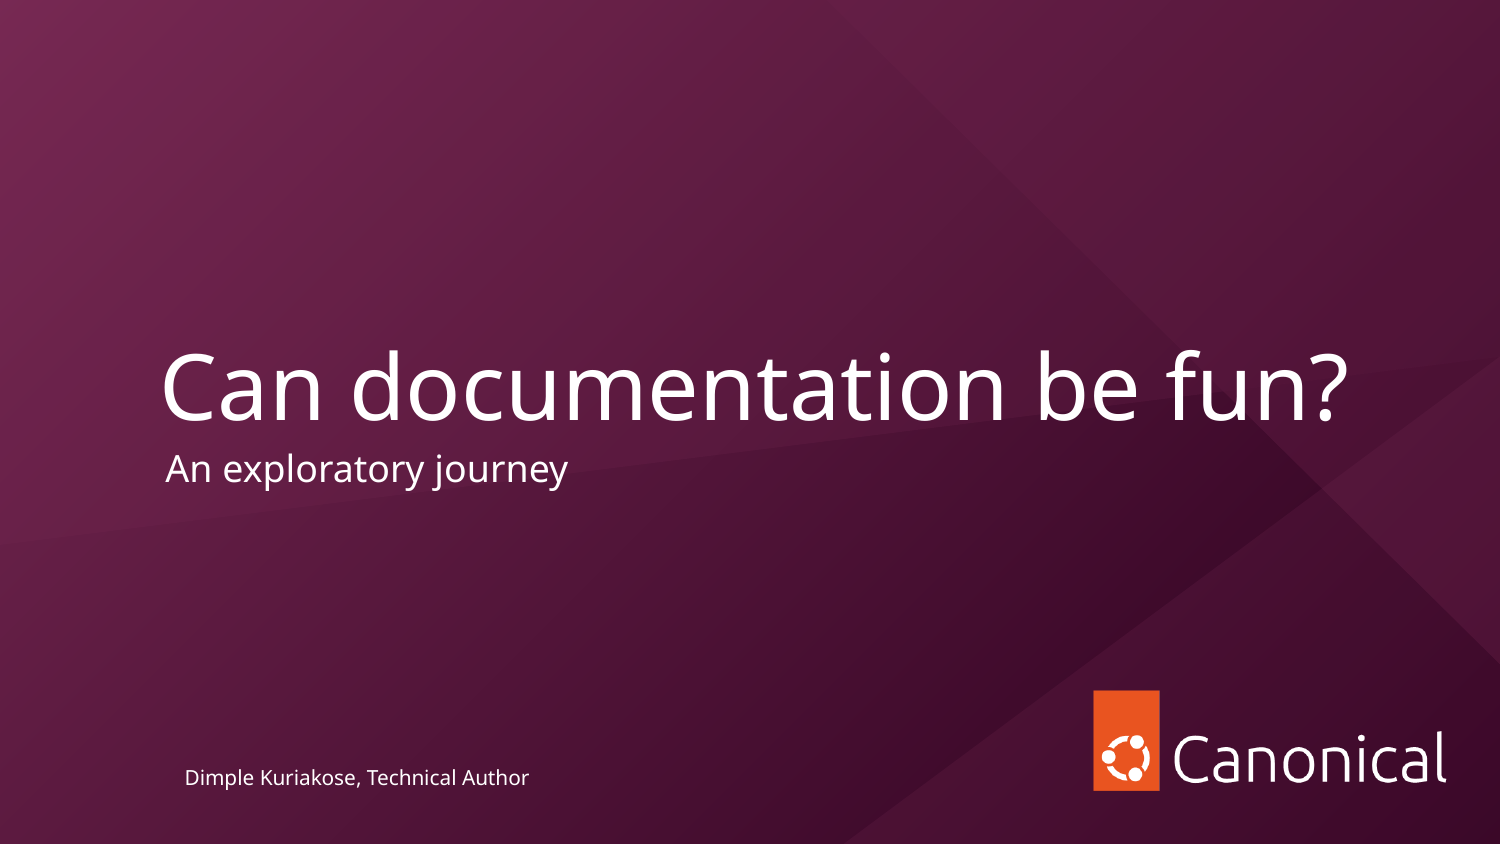

# Can documentation be fun?
An exploratory journey
Dimple Kuriakose, Technical Author